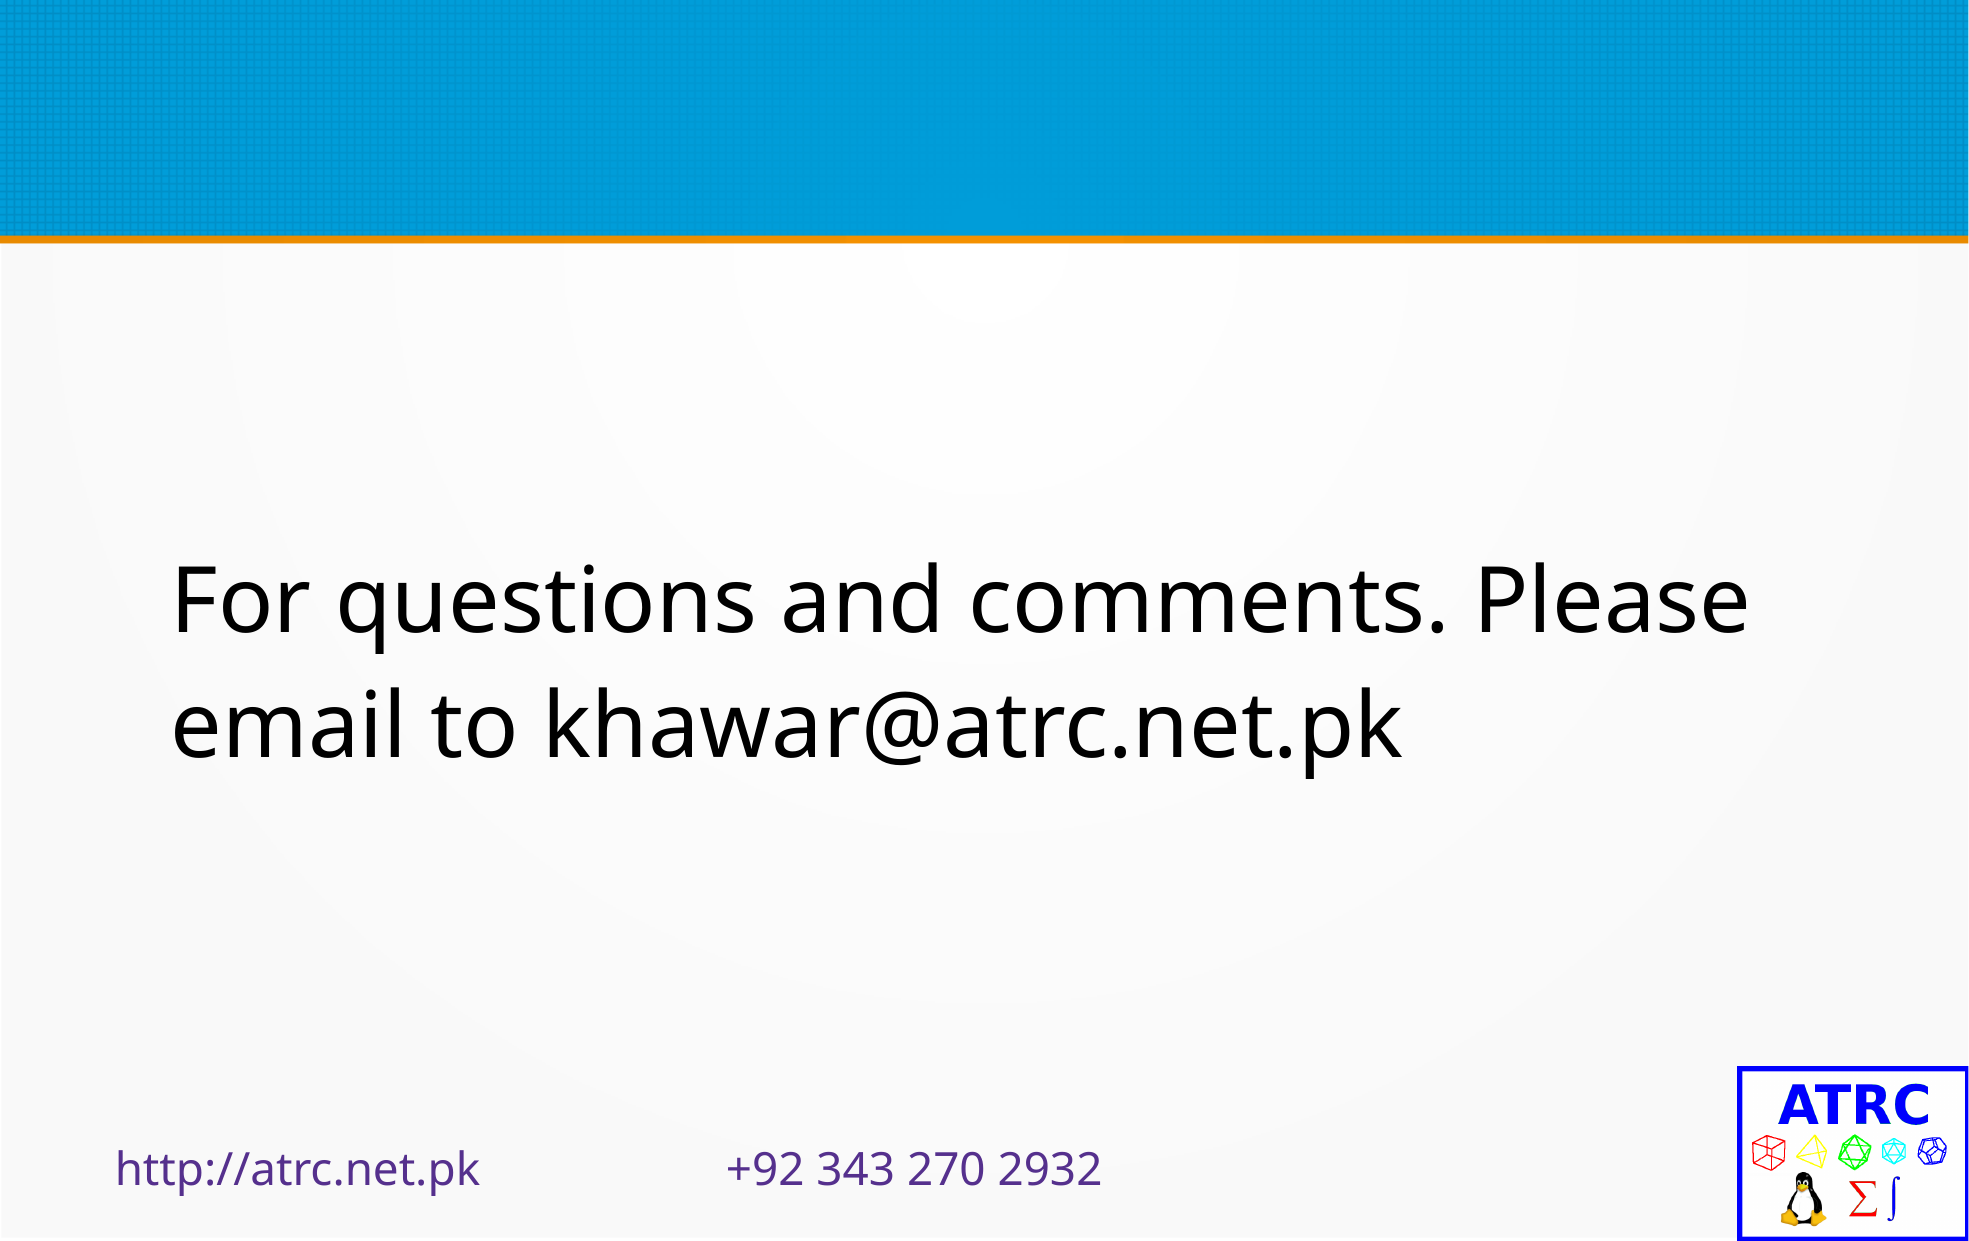

For questions and comments. Please email to khawar@atrc.net.pk